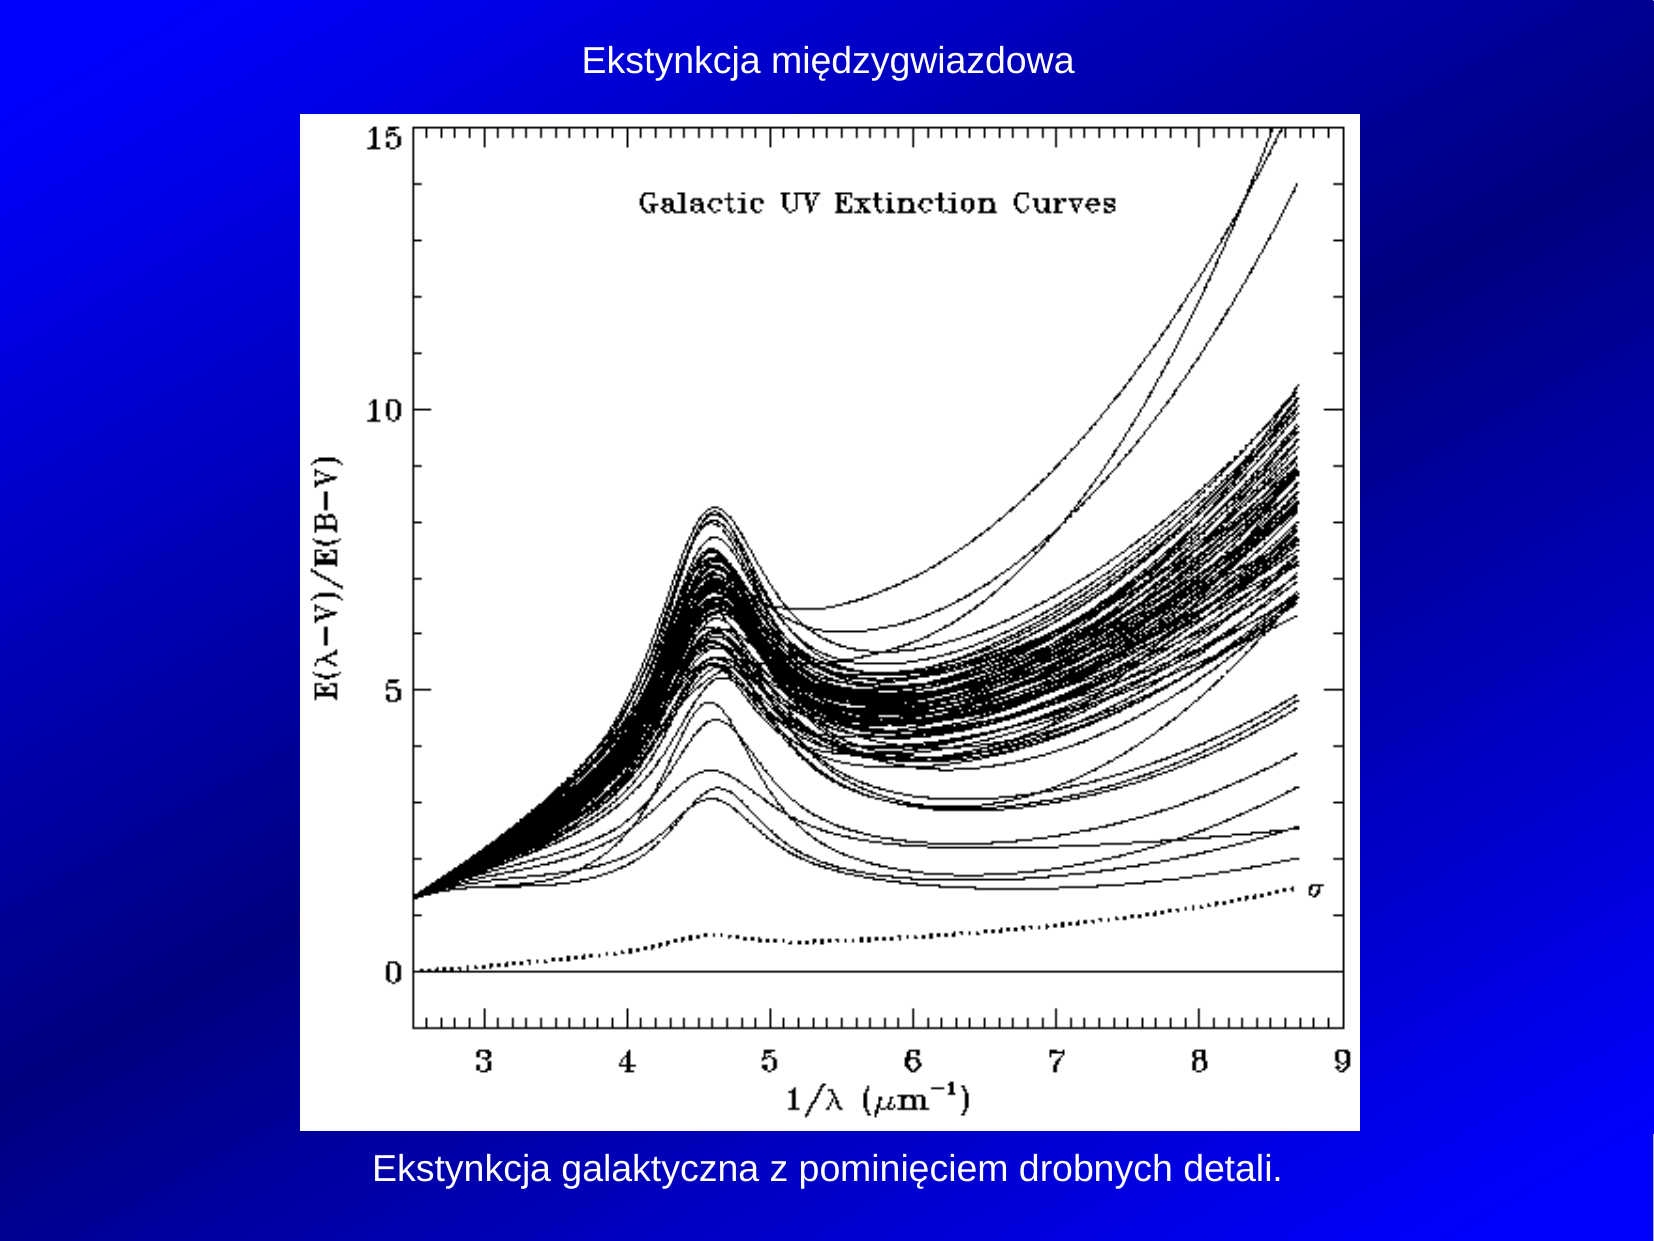

Ekstynkcja międzygwiazdowa
Ekstynkcja galaktyczna z pominięciem drobnych detali.